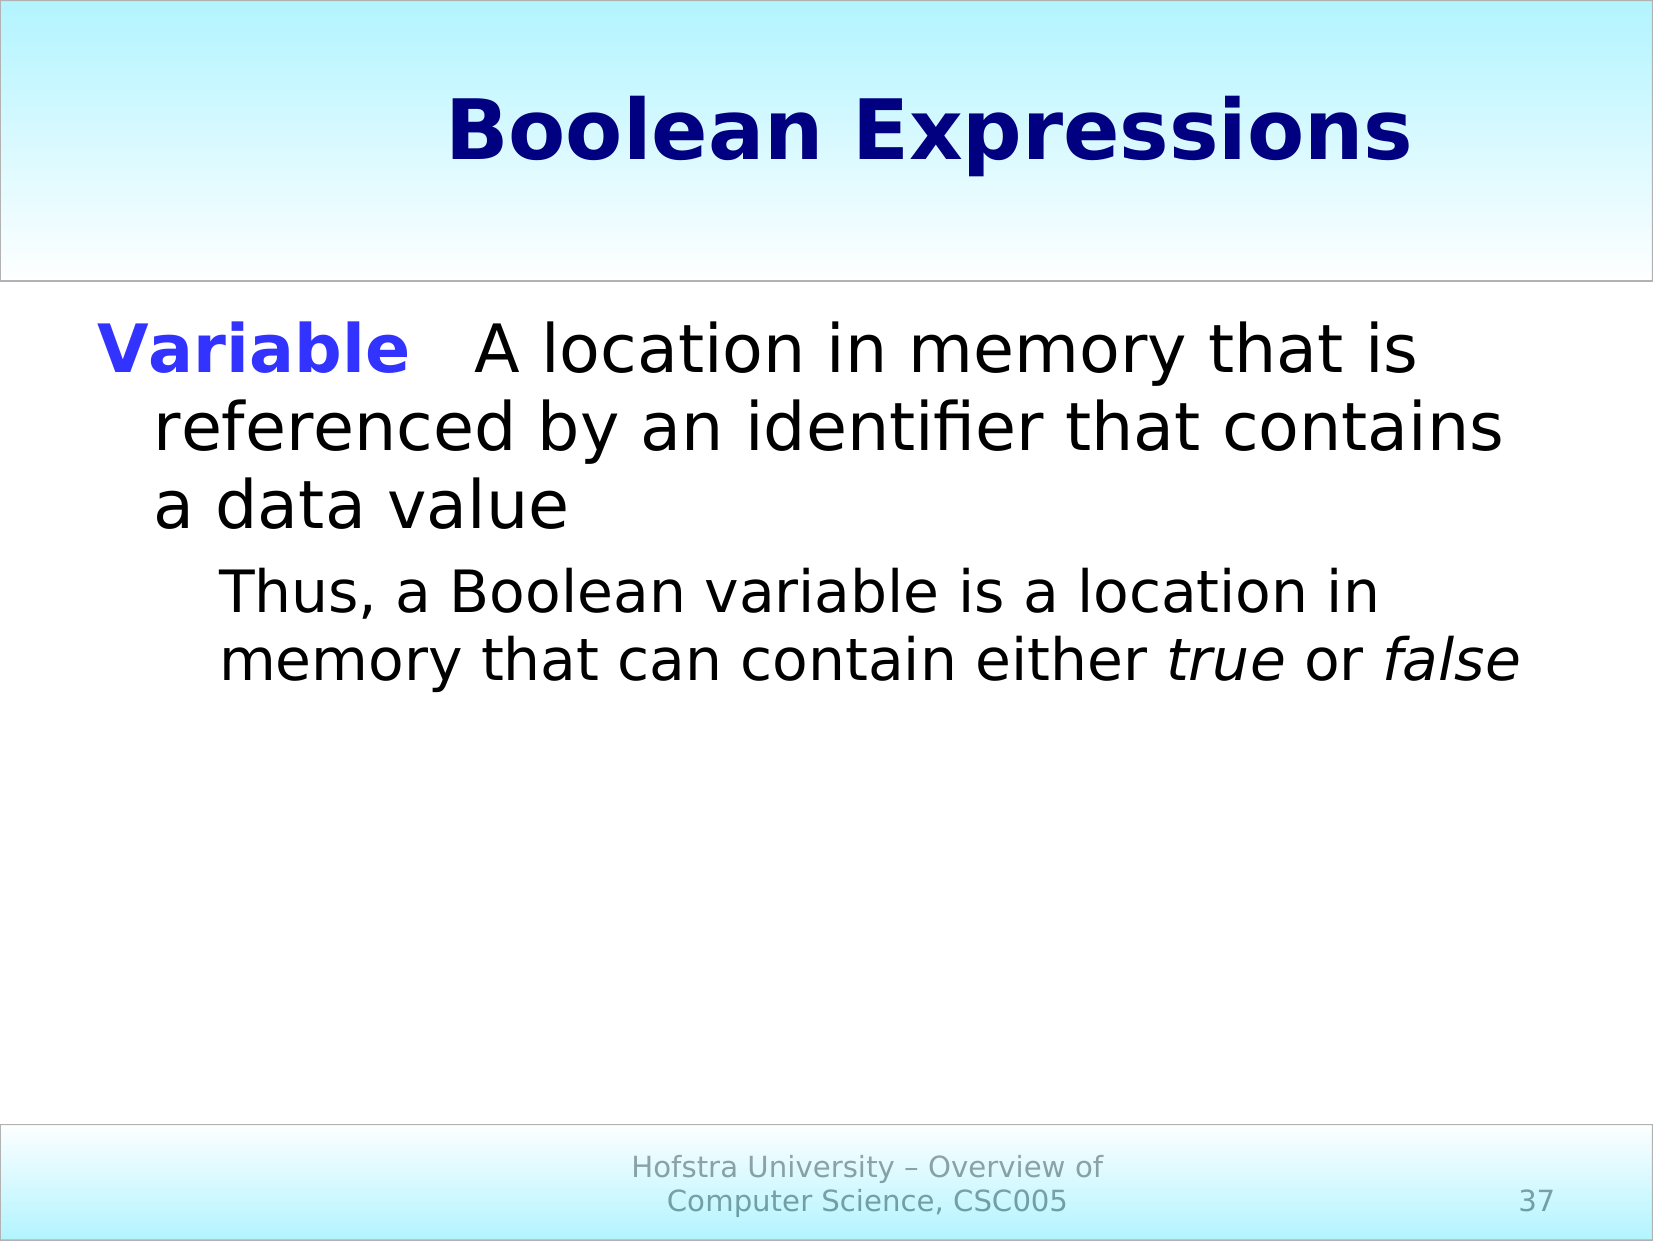

# Boolean Expressions
Variable A location in memory that is referenced by an identifier that contains a data value
	Thus, a Boolean variable is a location in memory that can contain either true or false
37